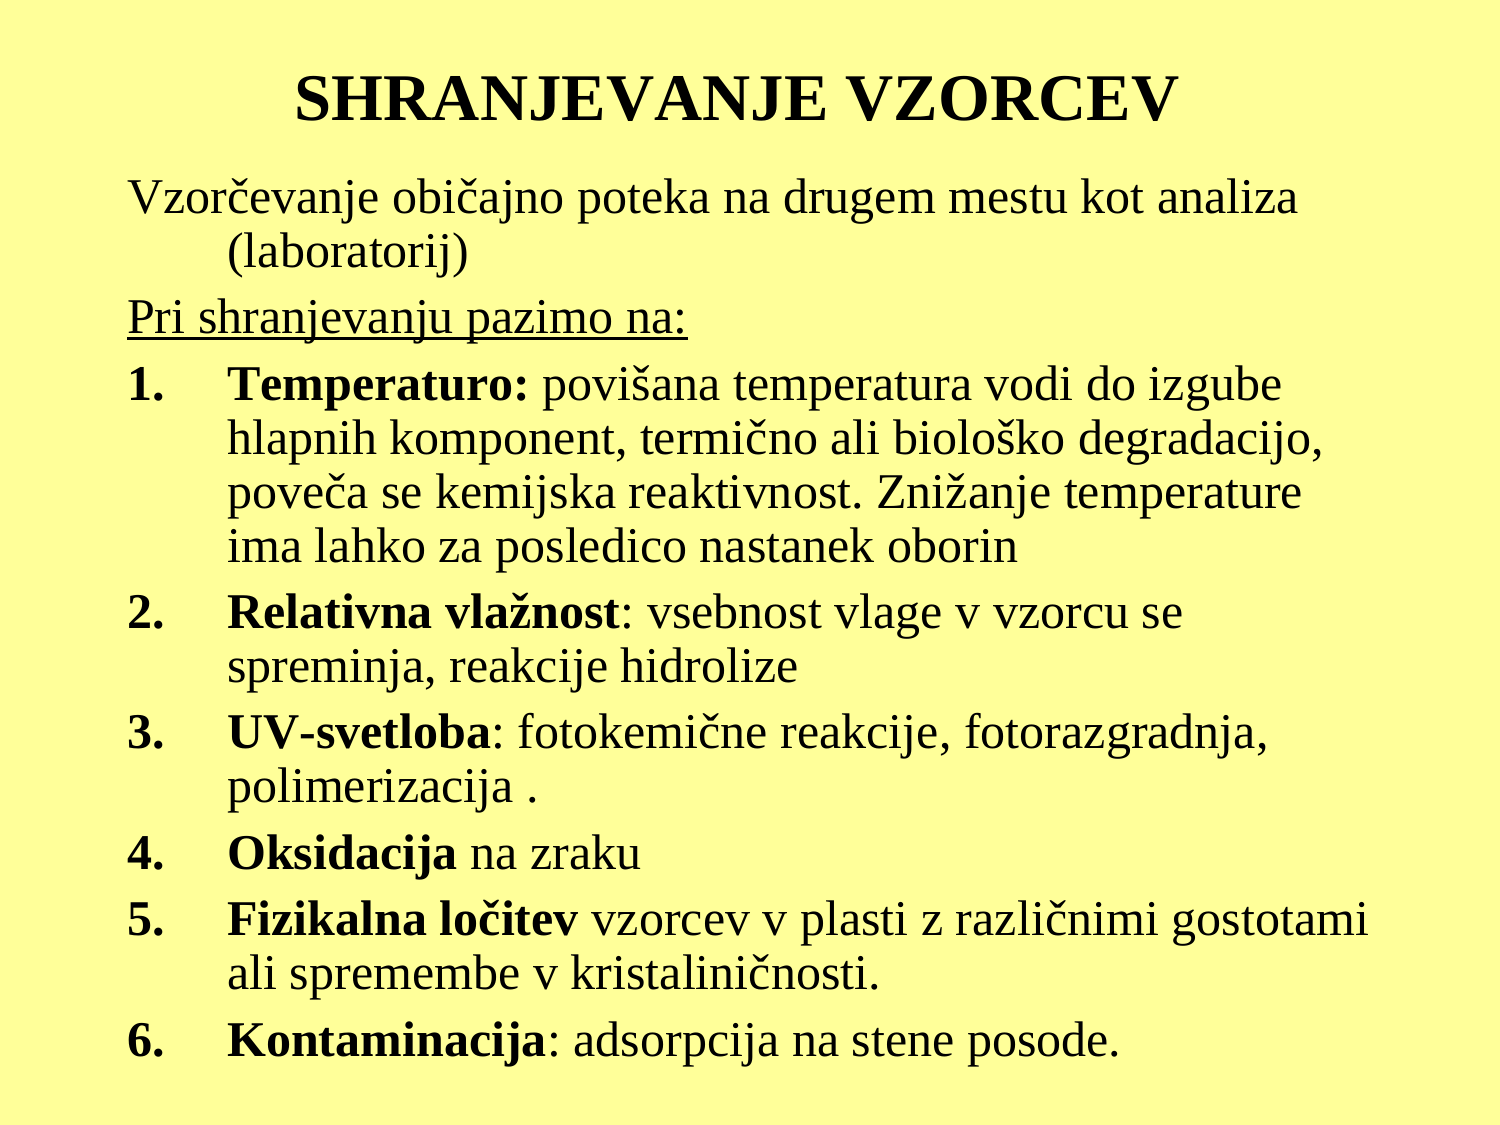

# SHRANJEVANJE VZORCEV
Vzorčevanje običajno poteka na drugem mestu kot analiza (laboratorij)
Pri shranjevanju pazimo na:
Temperaturo: povišana temperatura vodi do izgube hlapnih komponent, termično ali biološko degradacijo, poveča se kemijska reaktivnost. Znižanje temperature ima lahko za posledico nastanek oborin
Relativna vlažnost: vsebnost vlage v vzorcu se spreminja, reakcije hidrolize
UV-svetloba: fotokemične reakcije, fotorazgradnja, polimerizacija .
Oksidacija na zraku
Fizikalna ločitev vzorcev v plasti z različnimi gostotami ali spremembe v kristaliničnosti.
Kontaminacija: adsorpcija na stene posode.